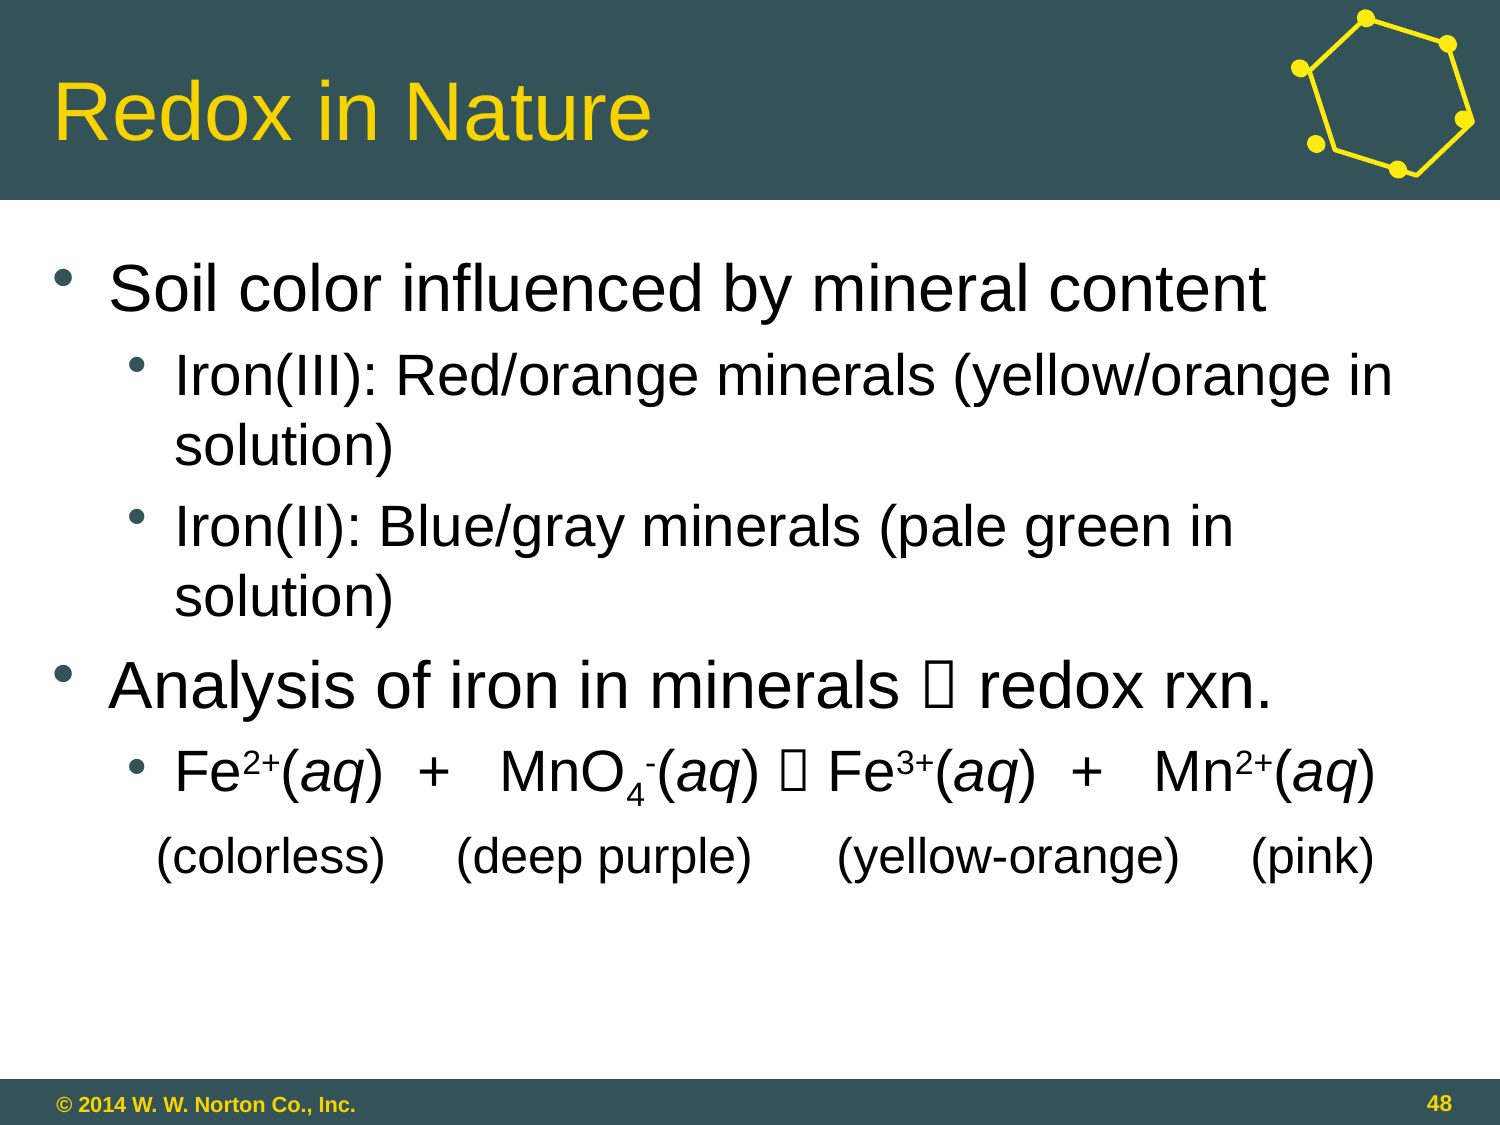

# Redox in Nature
Soil color influenced by mineral content
Iron(III): Red/orange minerals (yellow/orange in solution)
Iron(II): Blue/gray minerals (pale green in solution)
Analysis of iron in minerals  redox rxn.
Fe2+(aq) + MnO4-(aq)  Fe3+(aq) + Mn2+(aq)
 (colorless) (deep purple) (yellow-orange) (pink)